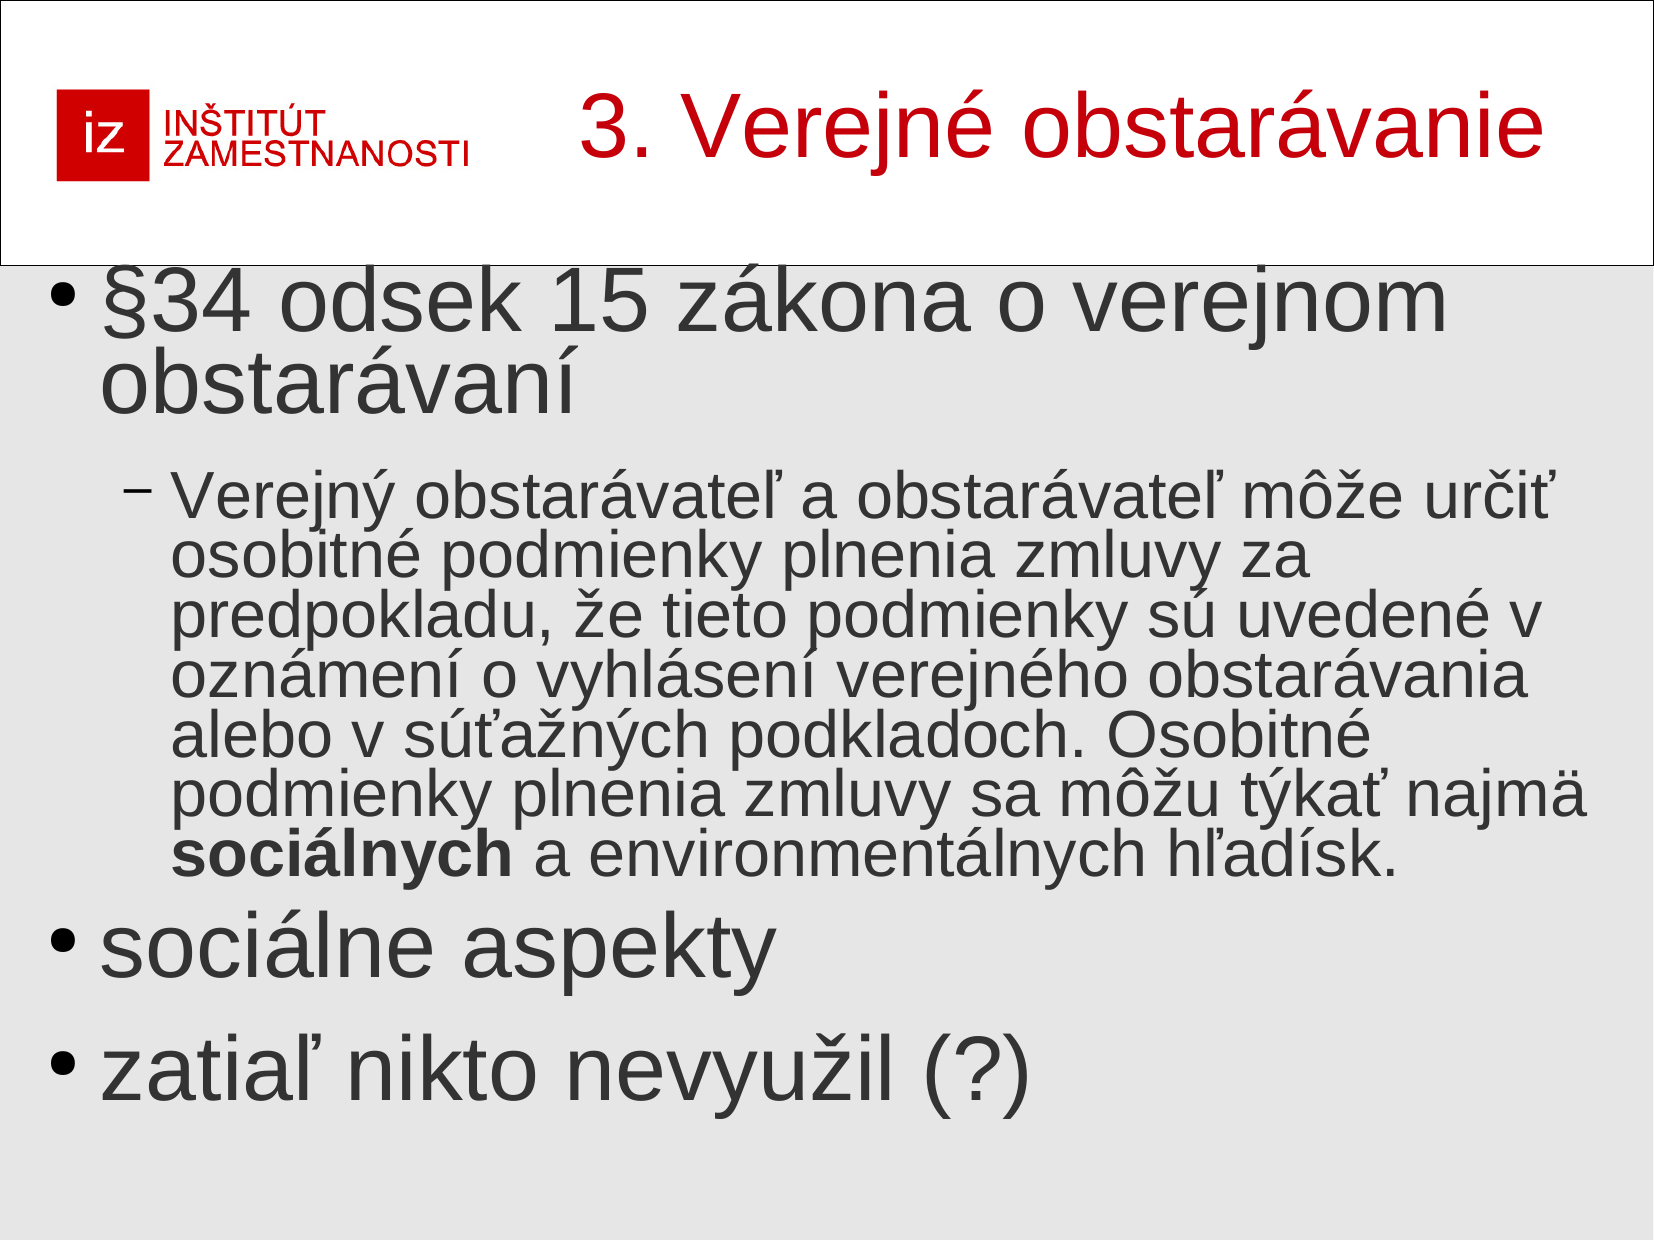

# 3. Verejné obstarávanie
§34 odsek 15 zákona o verejnom obstarávaní
Verejný obstarávateľ a obstarávateľ môže určiť osobitné podmienky plnenia zmluvy za predpokladu, že tieto podmienky sú uvedené v oznámení o vyhlásení verejného obstarávania alebo v súťažných podkladoch. Osobitné podmienky plnenia zmluvy sa môžu týkať najmä sociálnych a environmentálnych hľadísk.
sociálne aspekty
zatiaľ nikto nevyužil (?)